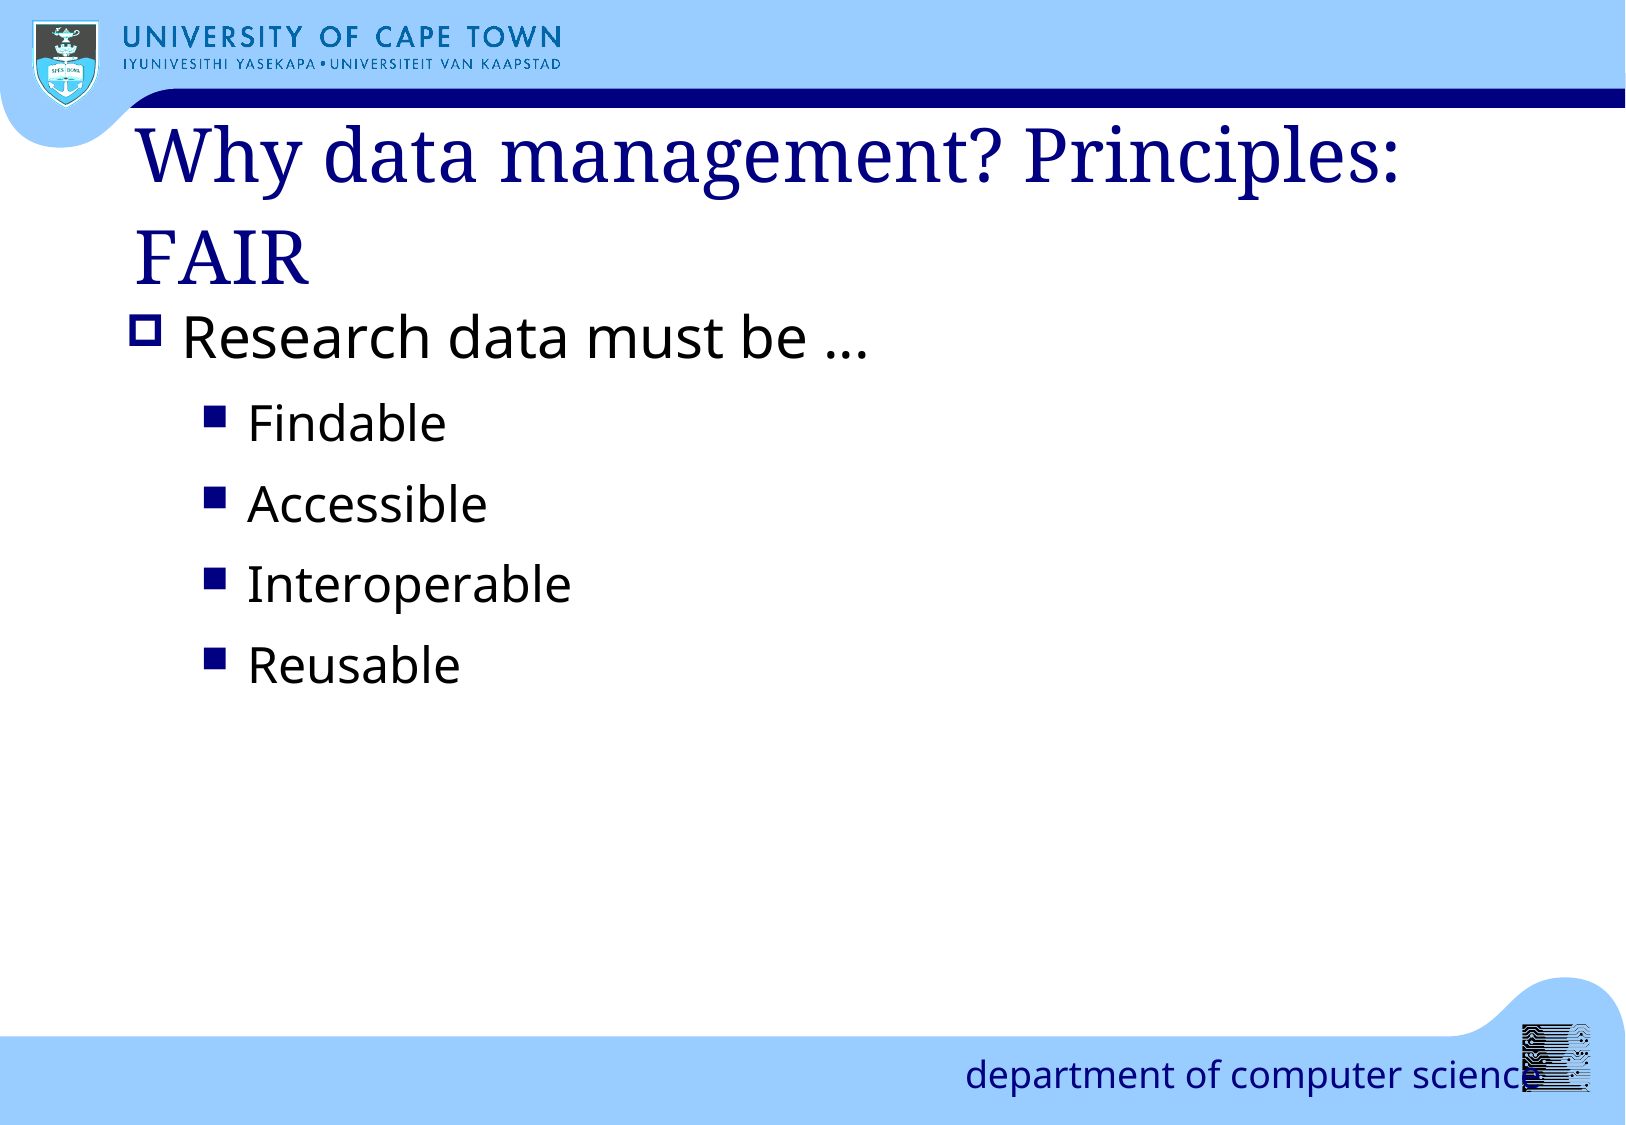

# Why data management? Principles: FAIR
Research data must be ...
Findable
Accessible
Interoperable
Reusable